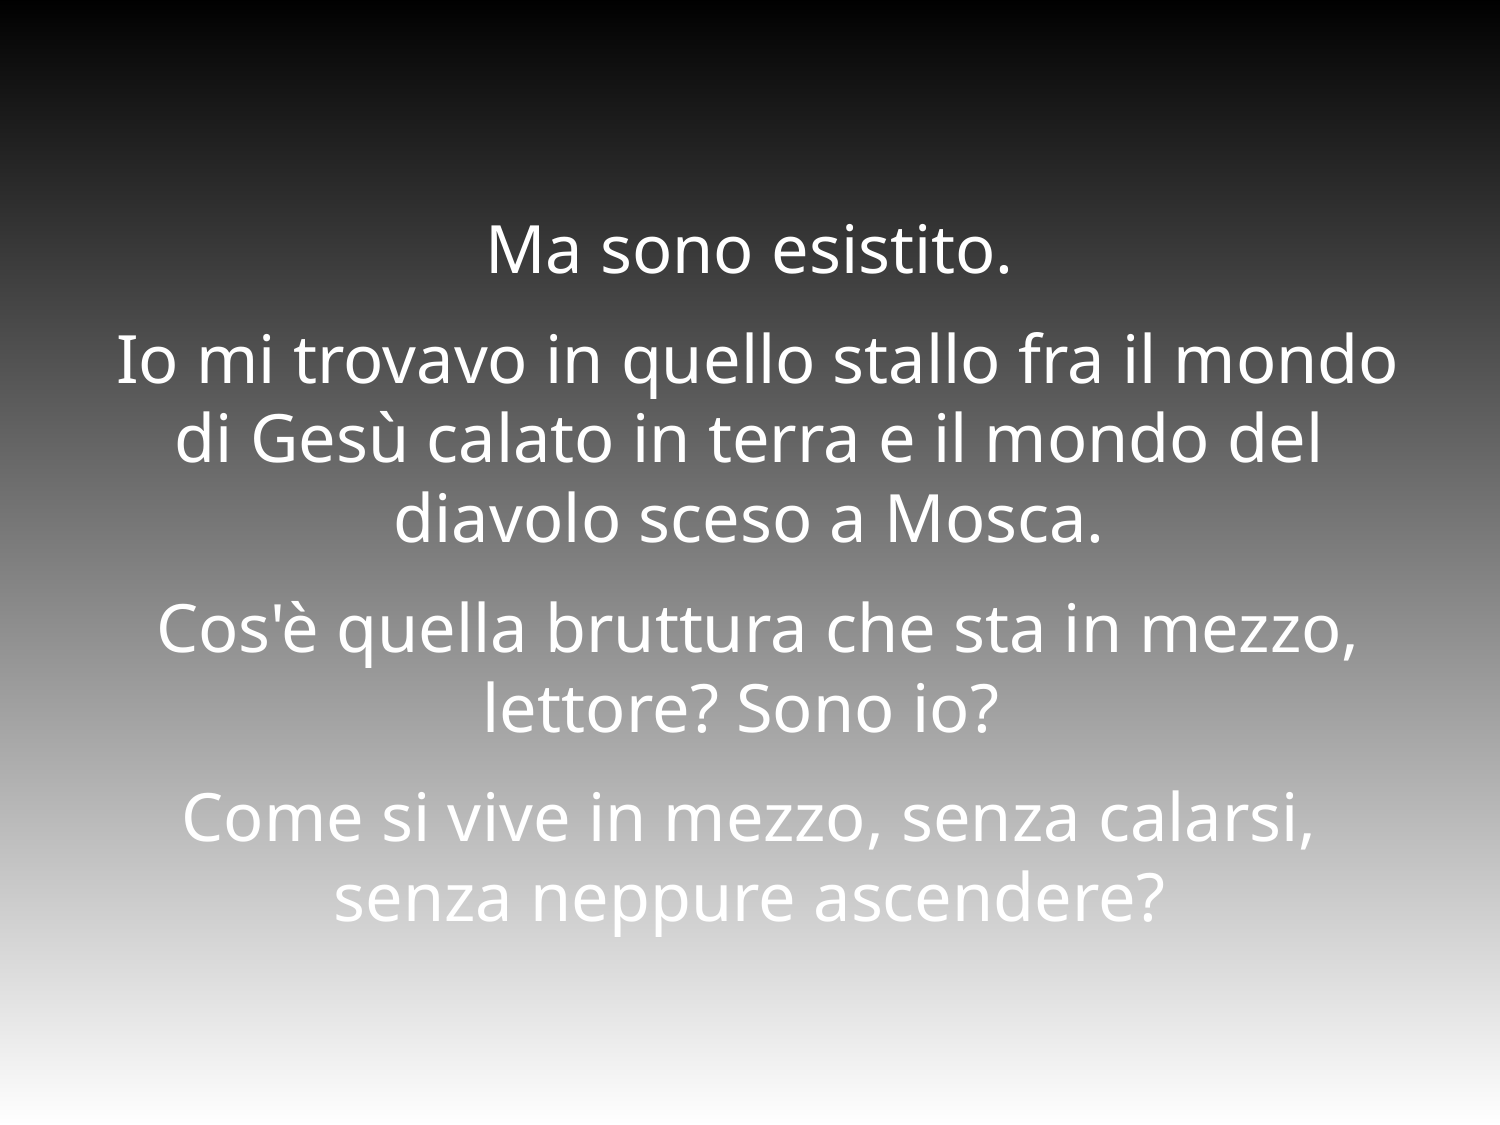

# Ma sono esistito.
 Io mi trovavo in quello stallo fra il mondo di Gesù calato in terra e il mondo del diavolo sceso a Mosca.
 Cos'è quella bruttura che sta in mezzo, lettore? Sono io?
Come si vive in mezzo, senza calarsi, senza neppure ascendere?